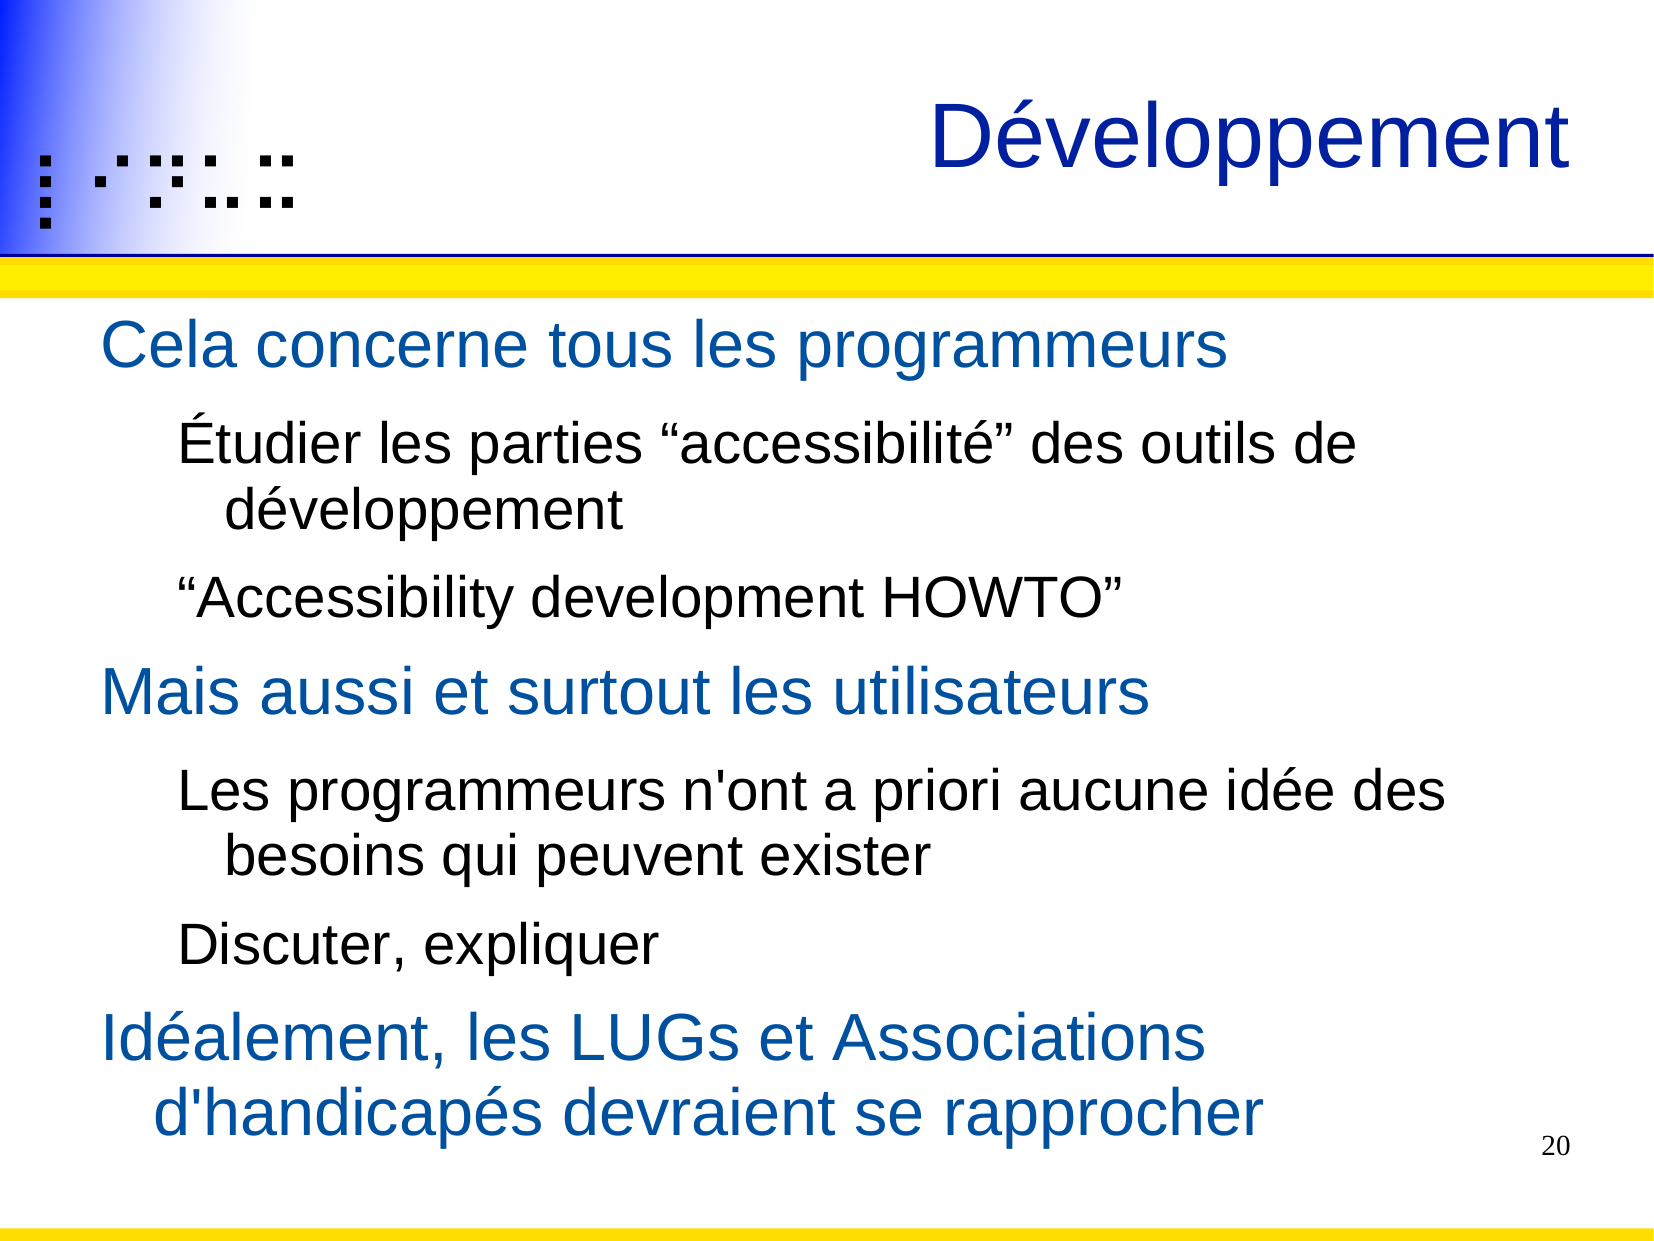

# Développement
Cela concerne tous les programmeurs
Étudier les parties “accessibilité” des outils de développement
“Accessibility development HOWTO”
Mais aussi et surtout les utilisateurs
Les programmeurs n'ont a priori aucune idée des besoins qui peuvent exister
Discuter, expliquer
Idéalement, les LUGs et Associations d'handicapés devraient se rapprocher
20